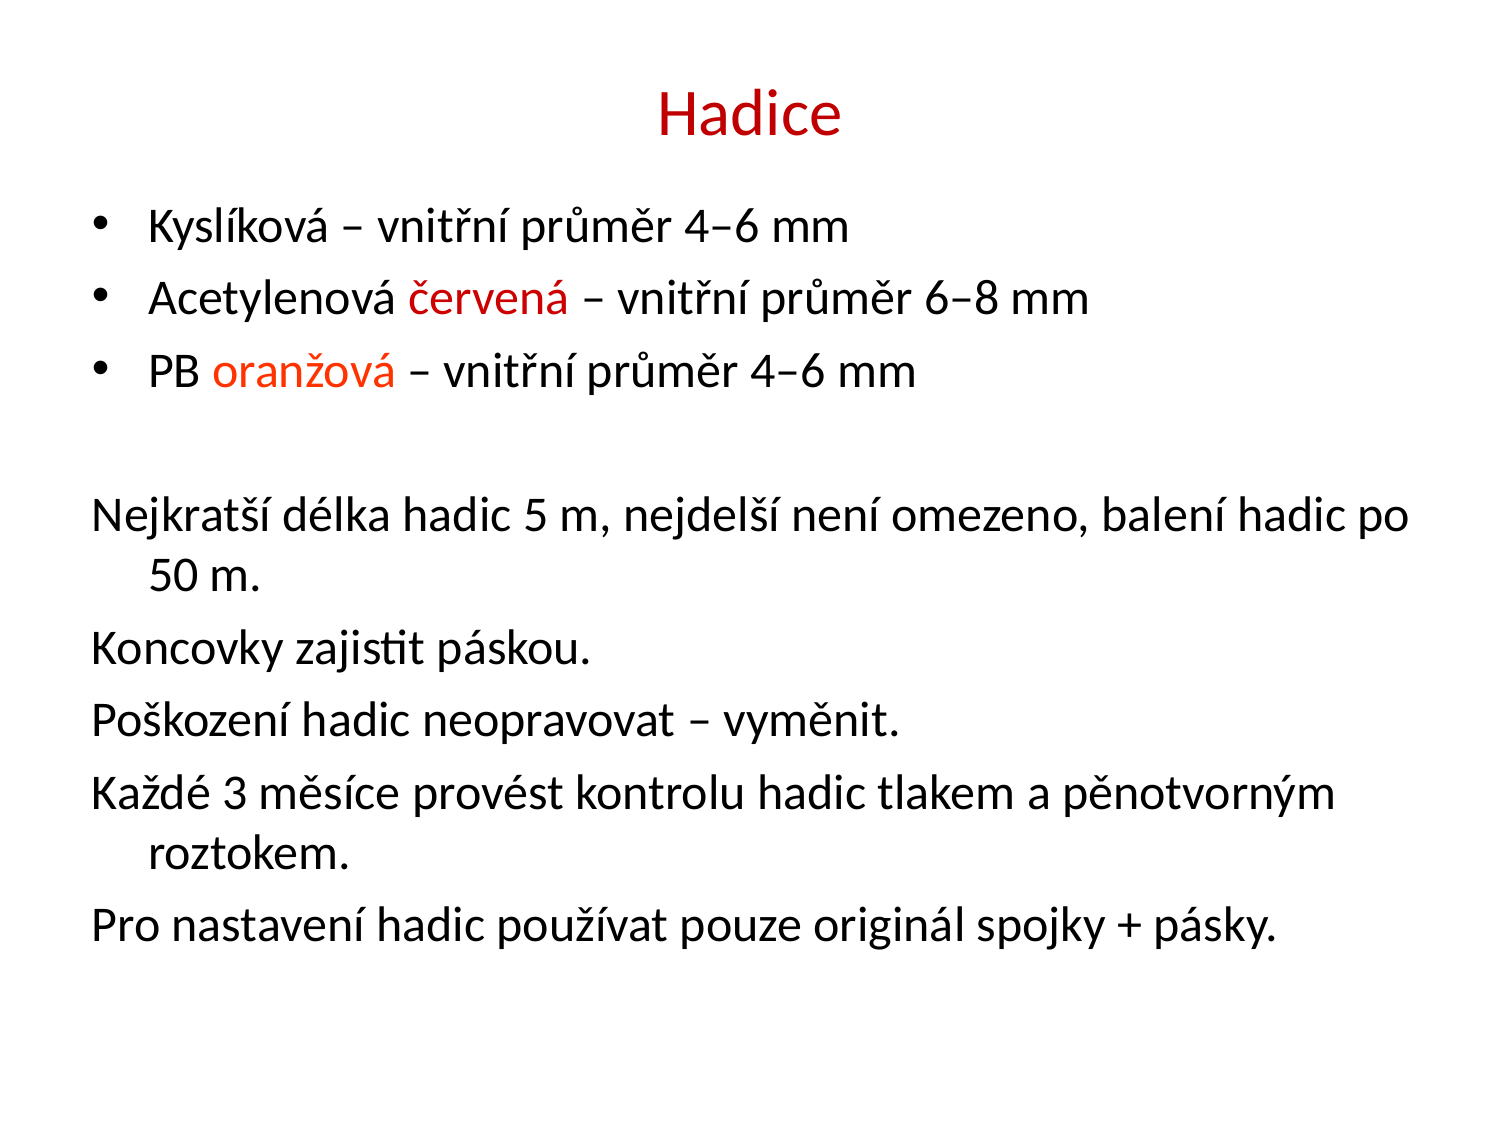

# Hadice
Kyslíková – vnitřní průměr 4–6 mm
Acetylenová červená – vnitřní průměr 6–8 mm
PB oranžová – vnitřní průměr 4–6 mm
Nejkratší délka hadic 5 m, nejdelší není omezeno, balení hadic po 50 m.
Koncovky zajistit páskou.
Poškození hadic neopravovat – vyměnit.
Každé 3 měsíce provést kontrolu hadic tlakem a pěnotvorným roztokem.
Pro nastavení hadic používat pouze originál spojky + pásky.